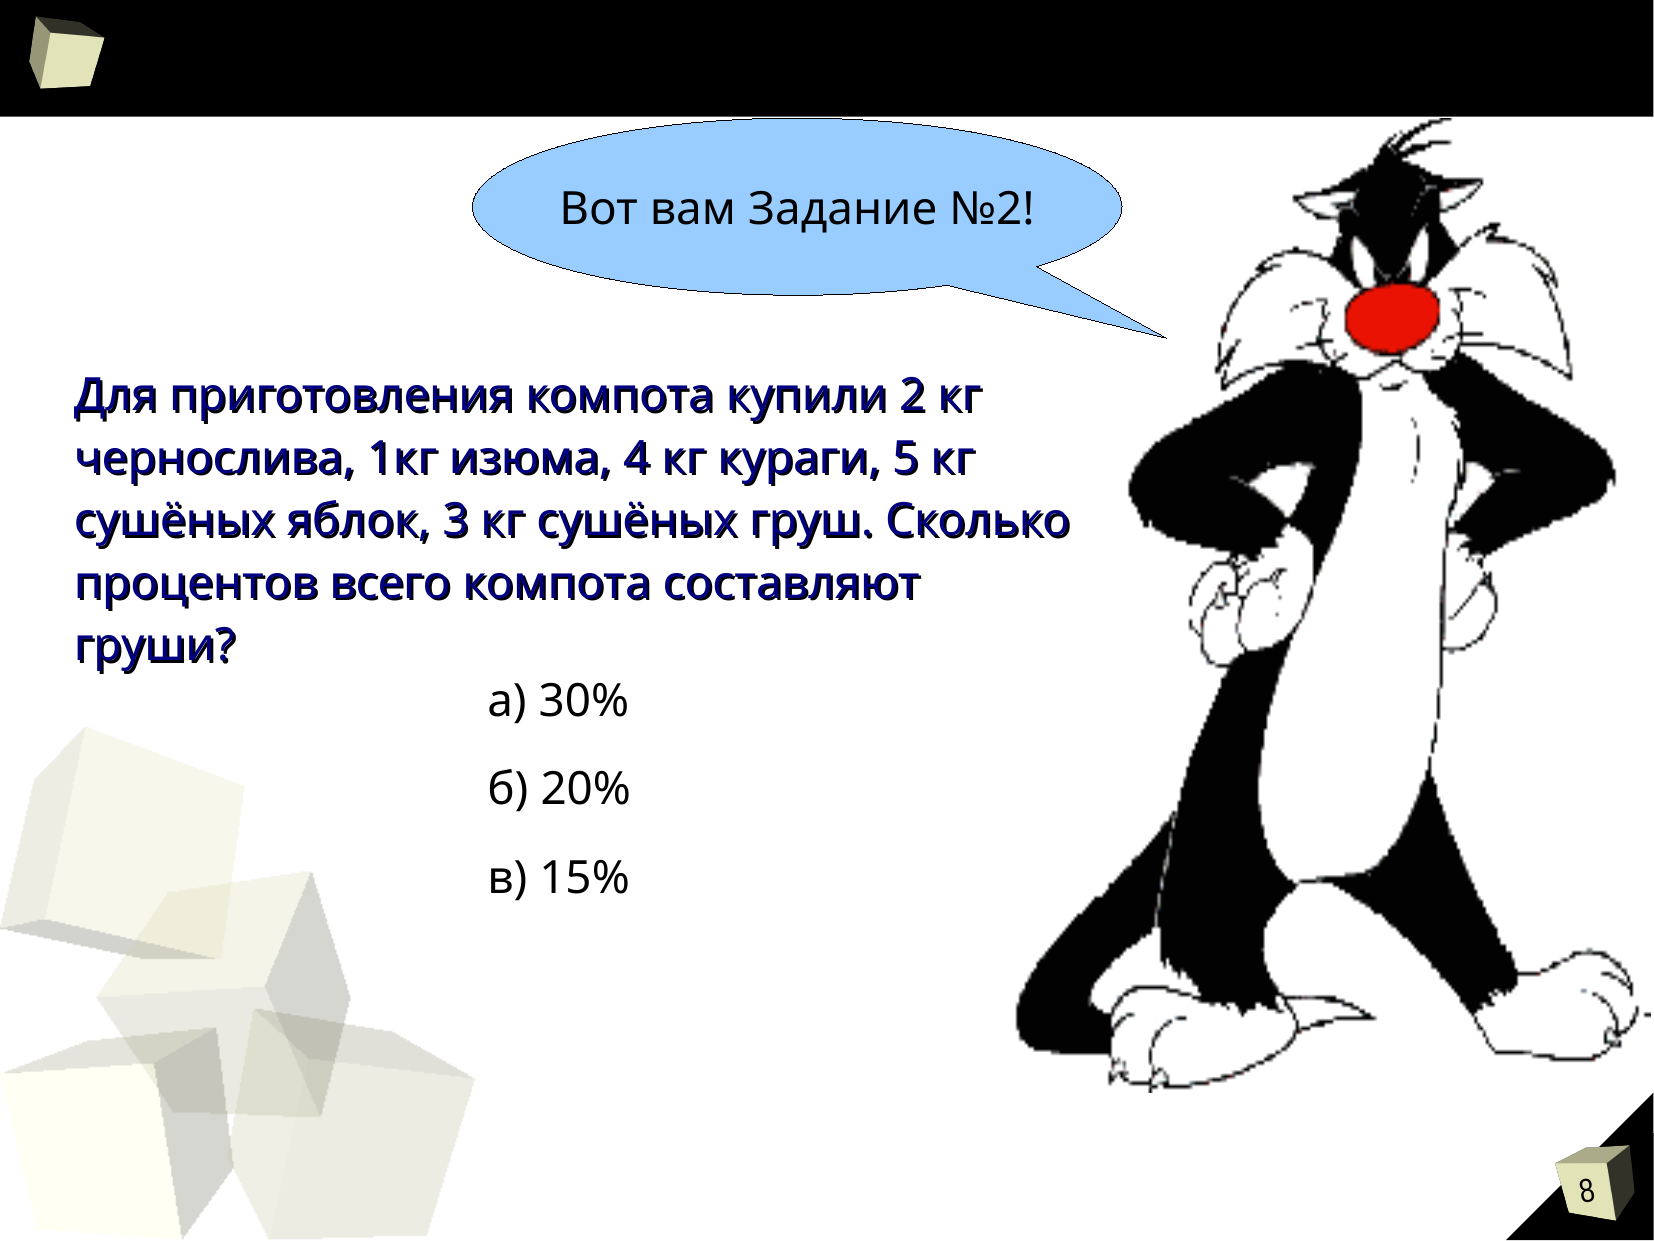

Вот вам Задание №2!
Для приготовления компота купили 2 кг чернослива, 1кг изюма, 4 кг кураги, 5 кг сушёных яблок, 3 кг сушёных груш. Сколько процентов всего компота составляют груши?
а) 30%
б) 20%
в) 15%